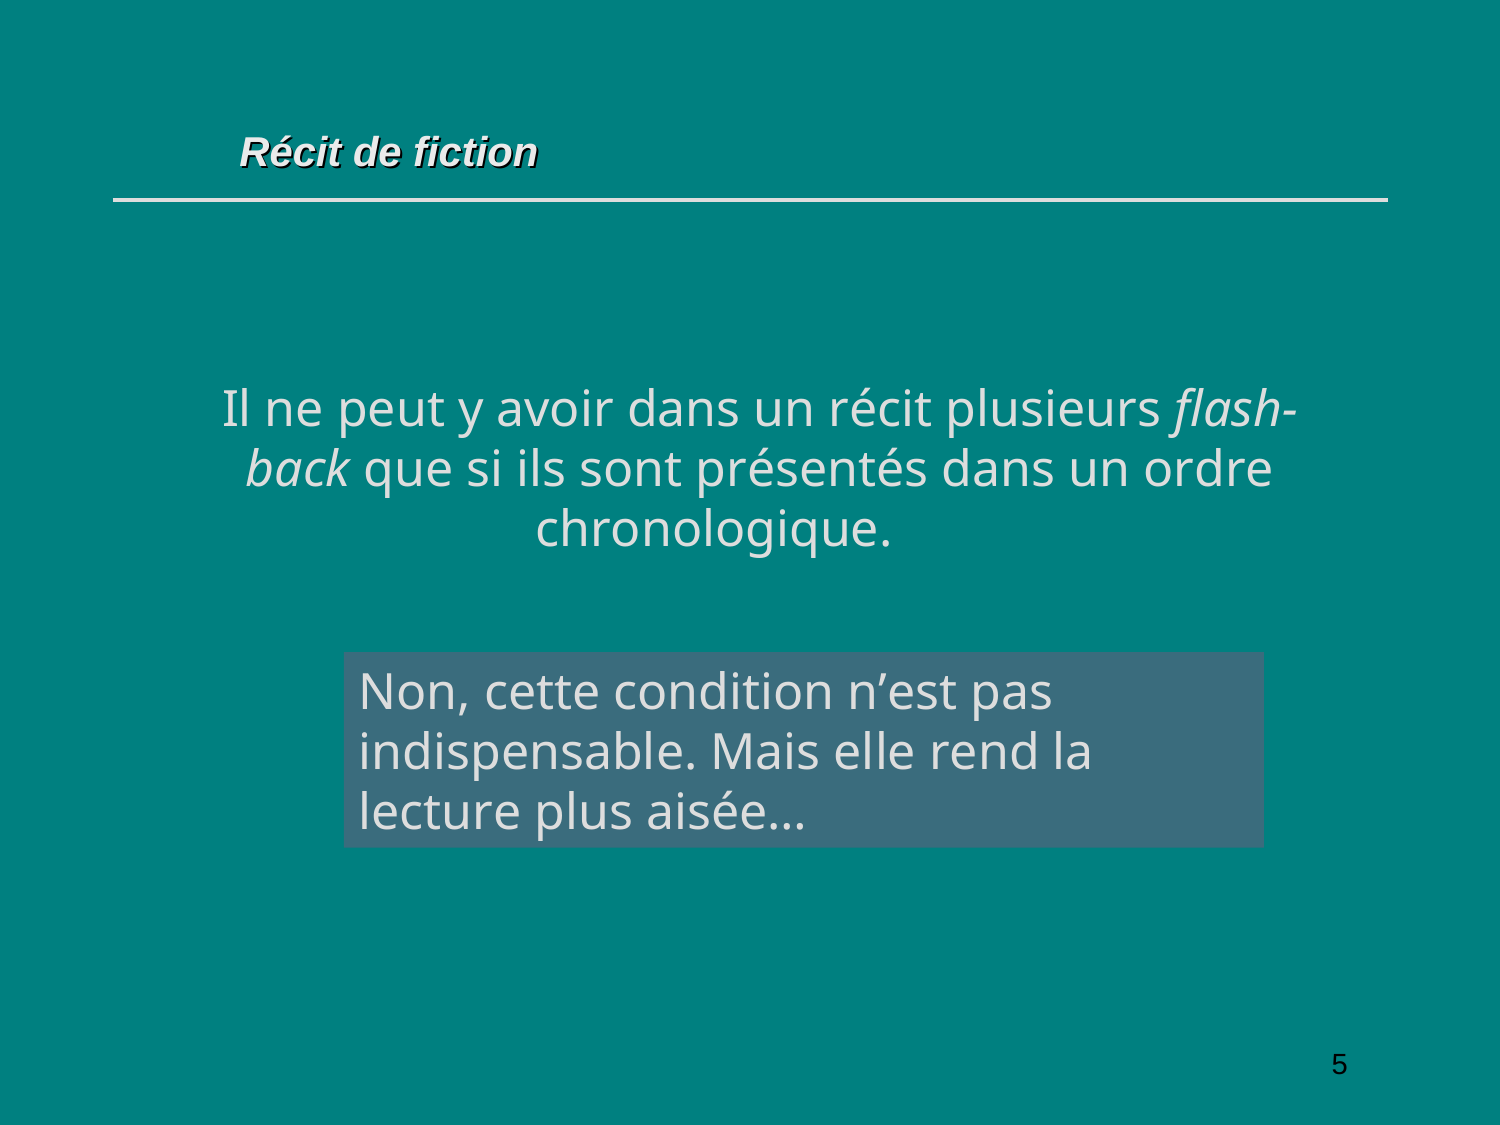

Récit de fiction
Il ne peut y avoir dans un récit plusieurs flash-back que si ils sont présentés dans un ordre chronologique.
Oui / Non ?
Non, cette condition n’est pas indispensable. Mais elle rend la lecture plus aisée…
5